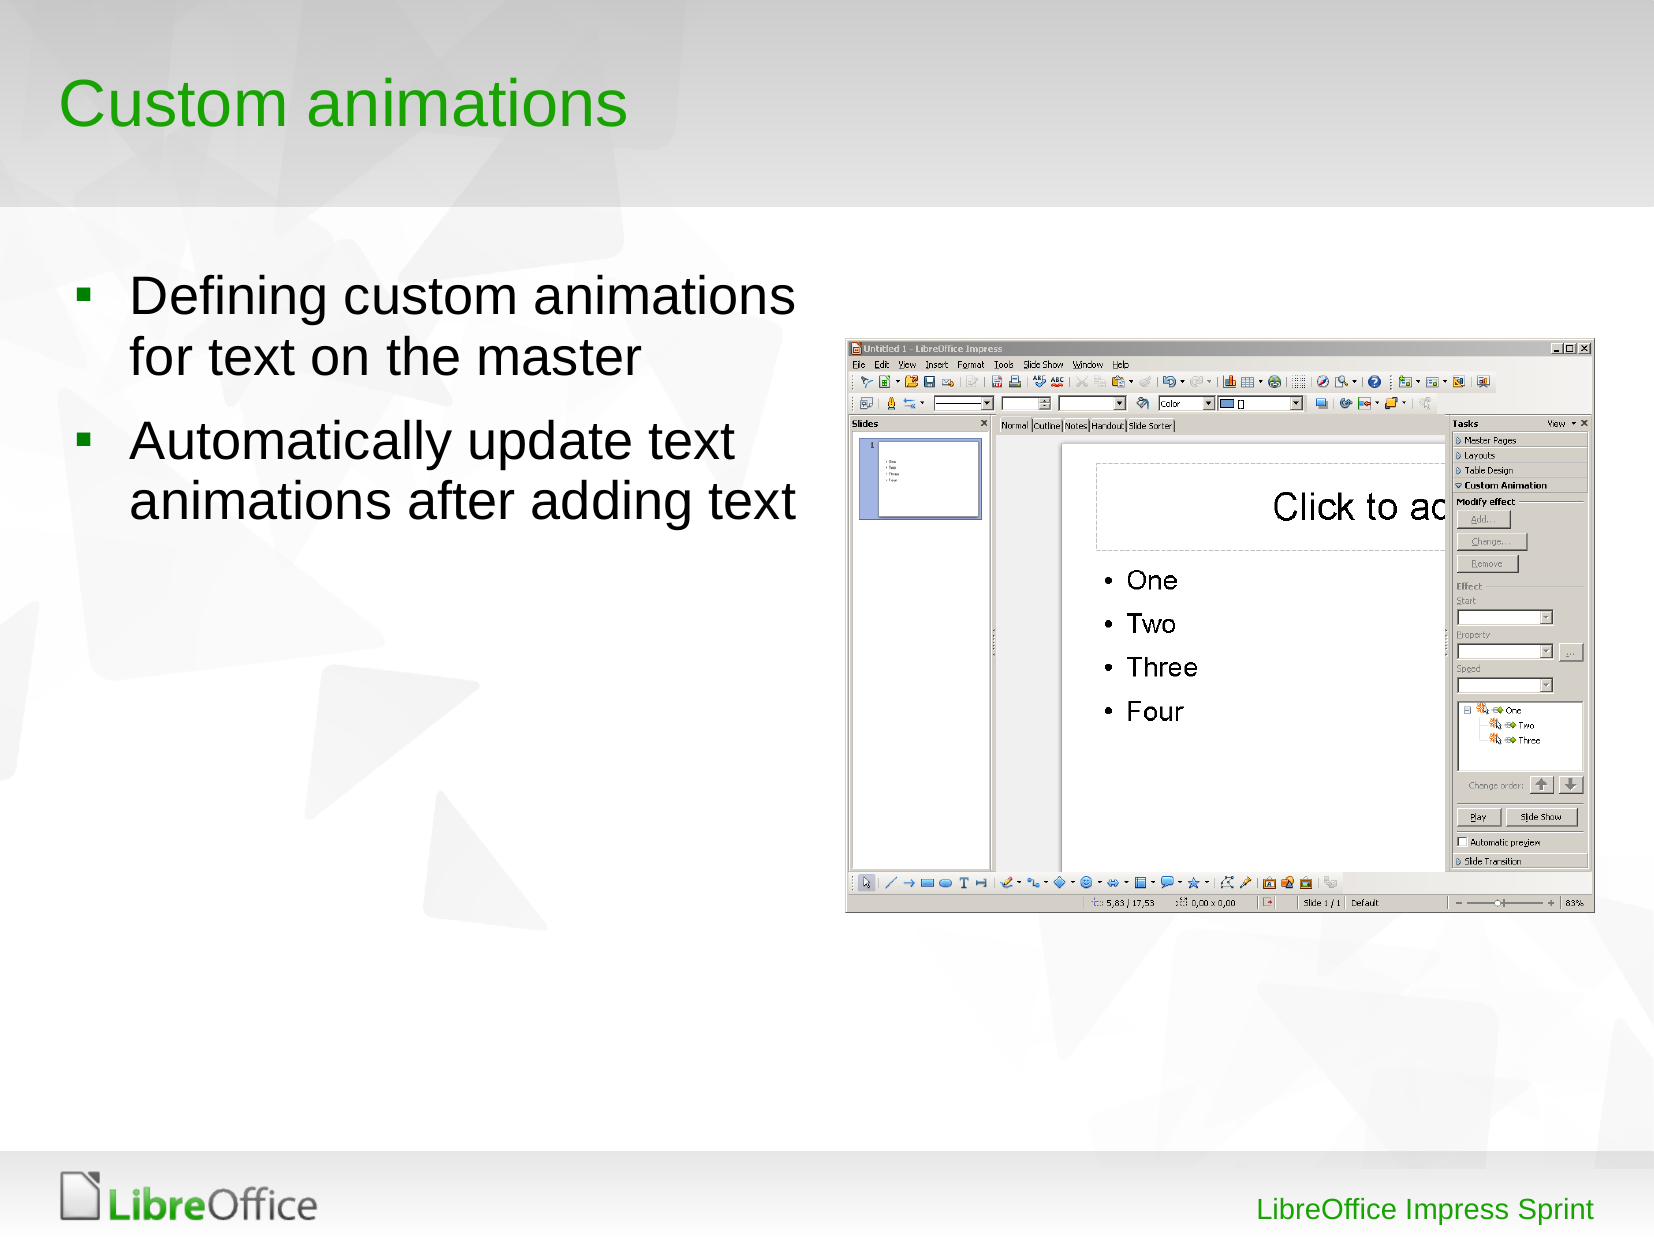

# Custom animations
Defining custom animations for text on the master
Automatically update text animations after adding text
LibreOffice Impress Sprint